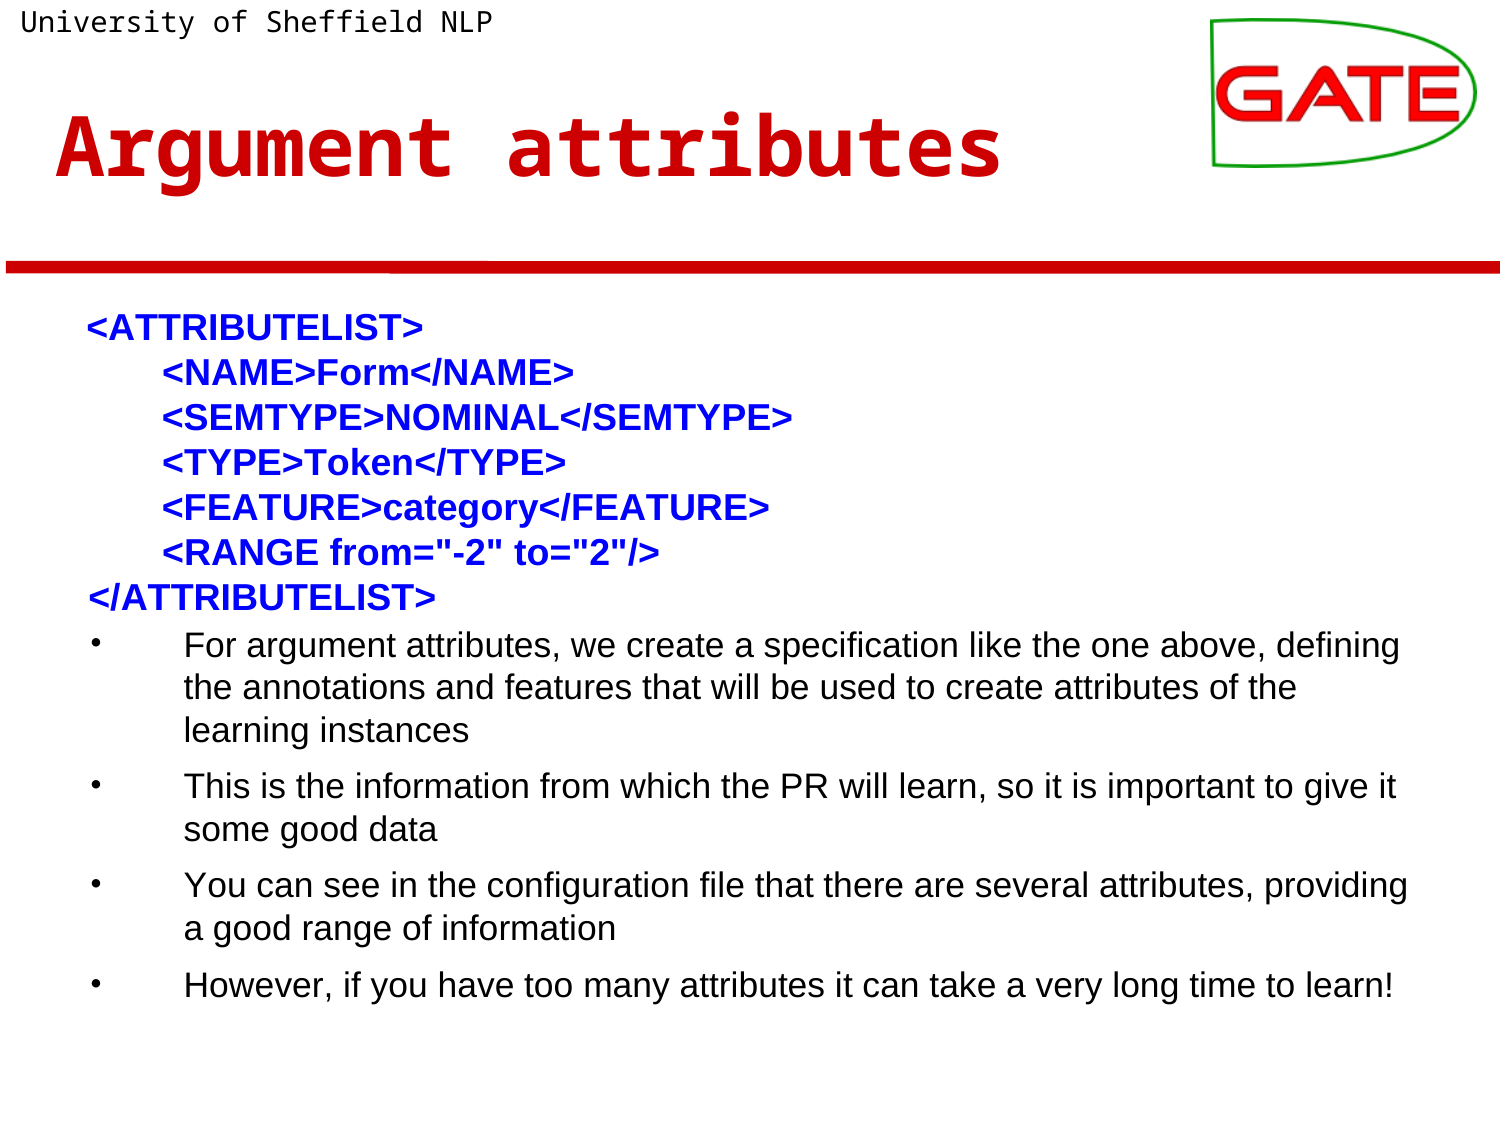

# Argument attributes
	<ATTRIBUTELIST>
 		<NAME>Form</NAME>
	 <SEMTYPE>NOMINAL</SEMTYPE>
 		<TYPE>Token</TYPE>
	 <FEATURE>category</FEATURE>
 		<RANGE from="-2" to="2"/>
	</ATTRIBUTELIST>
For argument attributes, we create a specification like the one above, defining the annotations and features that will be used to create attributes of the learning instances
This is the information from which the PR will learn, so it is important to give it some good data
You can see in the configuration file that there are several attributes, providing a good range of information
However, if you have too many attributes it can take a very long time to learn!